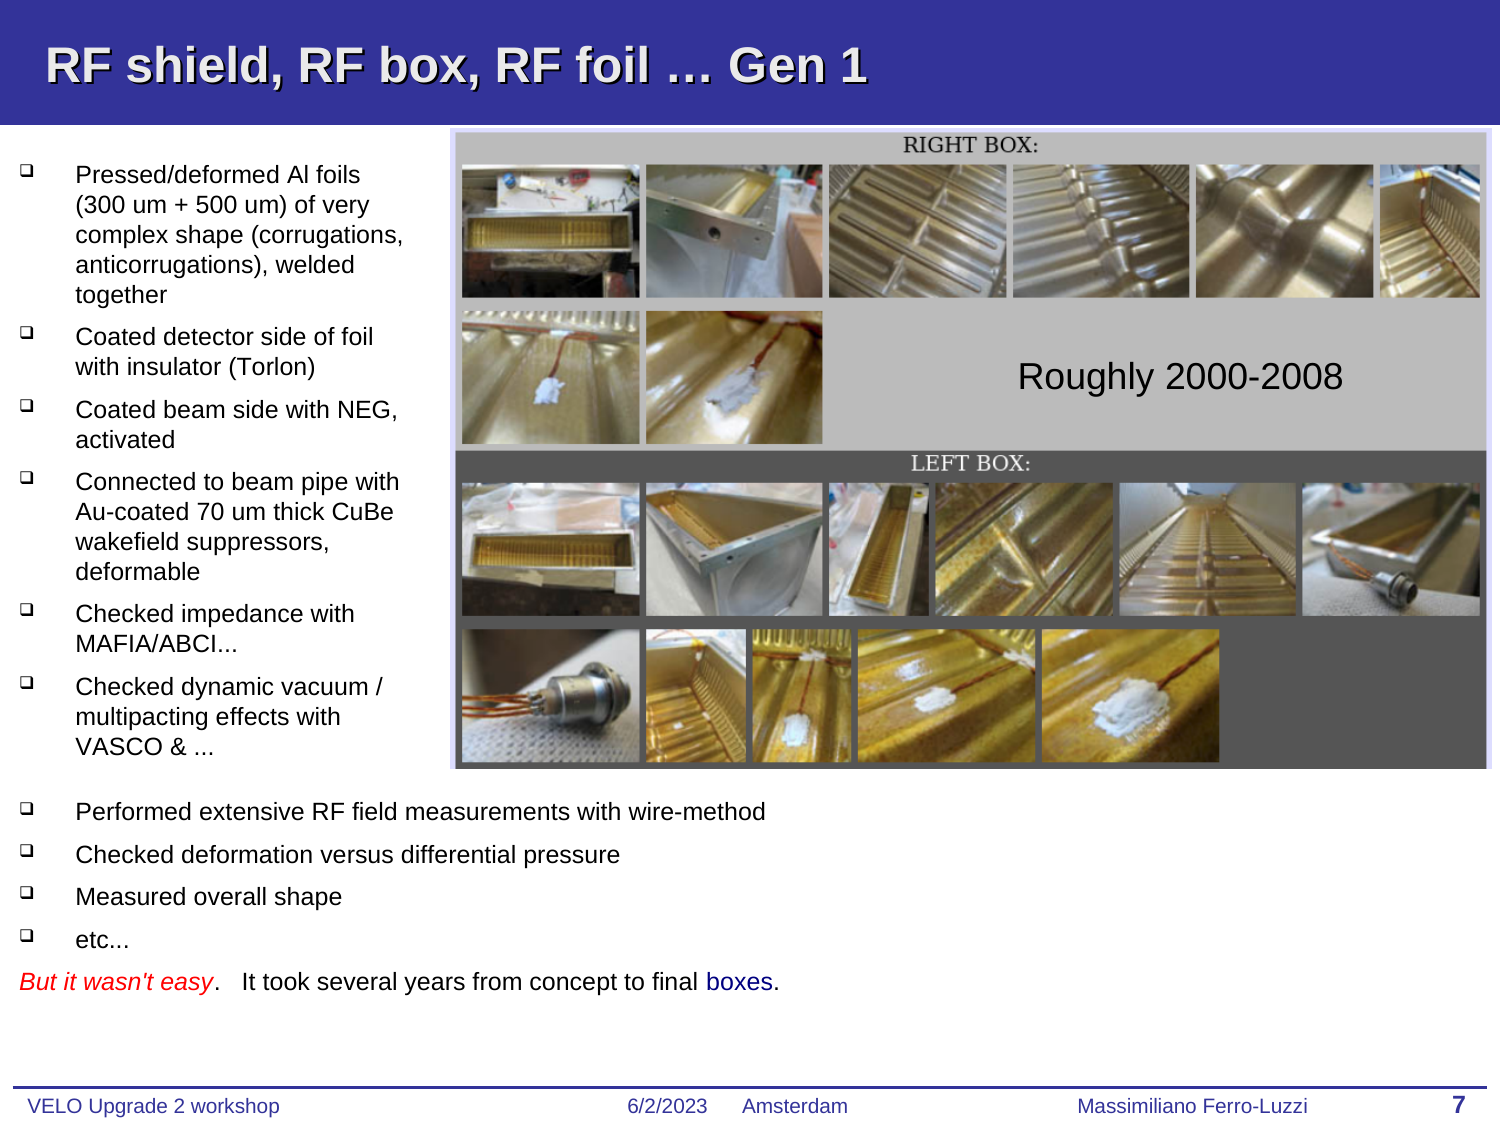

# RF shield, RF box, RF foil … Gen 1
Pressed/deformed Al foils (300 um + 500 um) of very complex shape (corrugations, anticorrugations), welded together
Coated detector side of foil with insulator (Torlon)
Coated beam side with NEG, activated
Connected to beam pipe with Au-coated 70 um thick CuBe wakefield suppressors, deformable
Checked impedance with MAFIA/ABCI...
Checked dynamic vacuum / multipacting effects with VASCO & ...
Roughly 2000-2008
Performed extensive RF field measurements with wire-method
Checked deformation versus differential pressure
Measured overall shape
etc...
But it wasn't easy. It took several years from concept to final boxes.